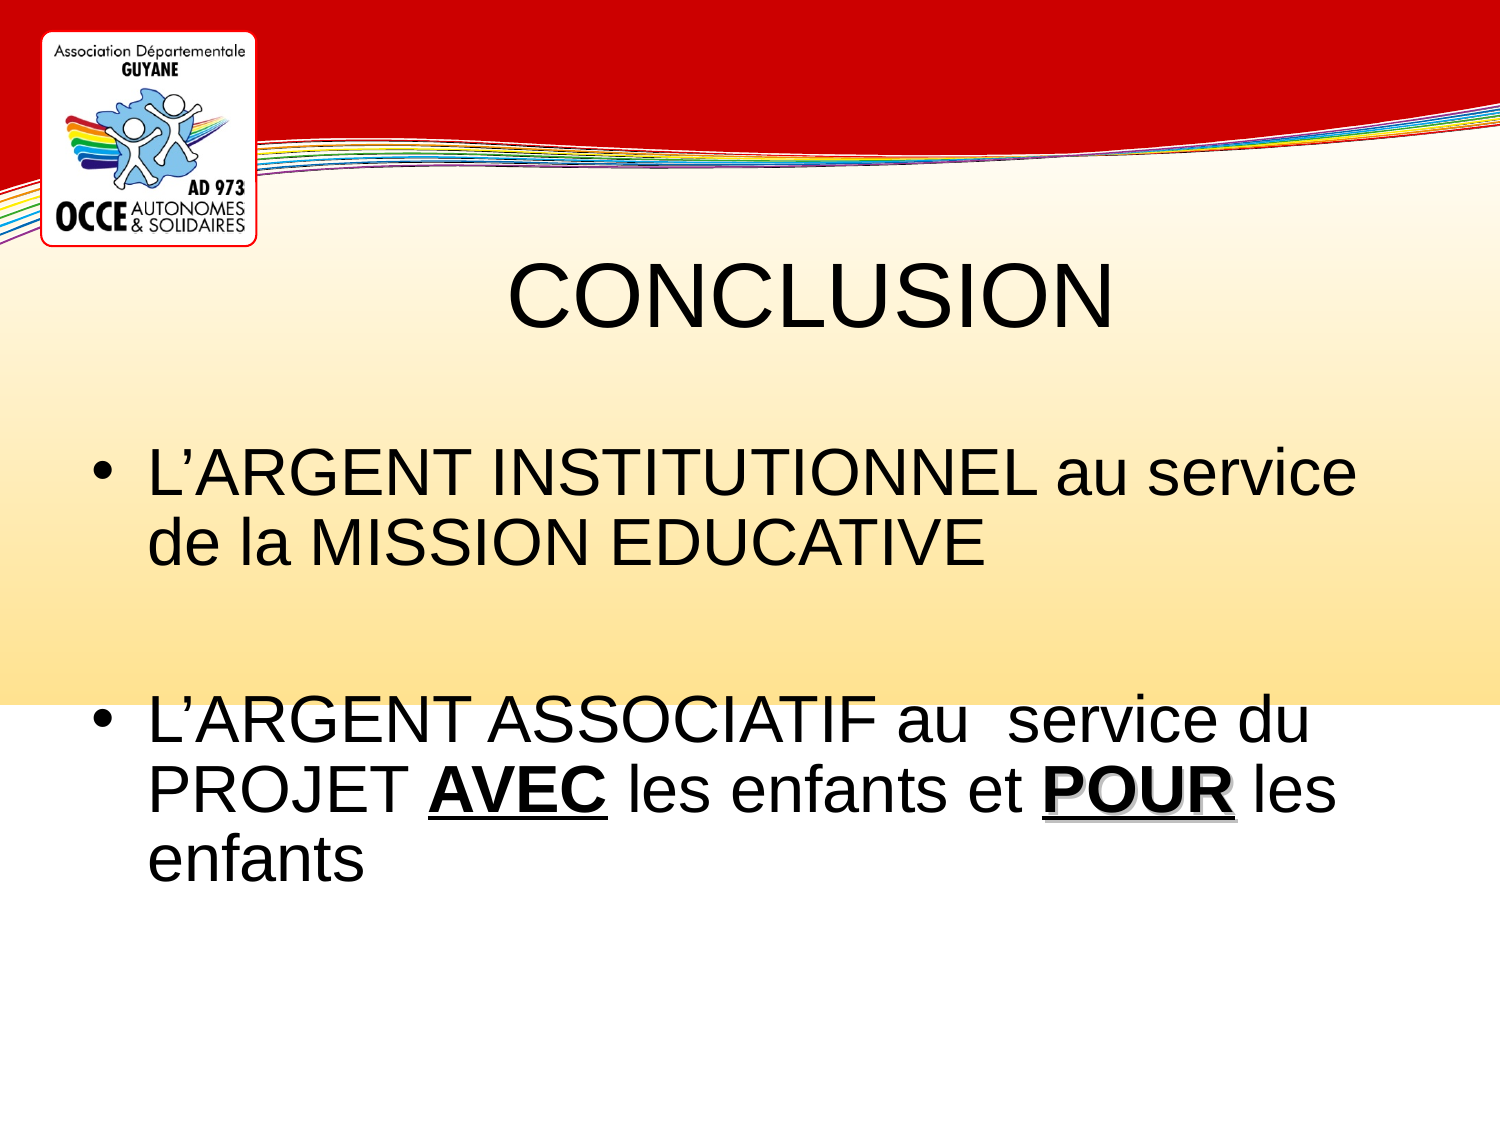

# CONCLUSION
L’ARGENT INSTITUTIONNEL au service de la MISSION EDUCATIVE
L’ARGENT ASSOCIATIF au service du PROJET AVEC les enfants et POUR les enfants